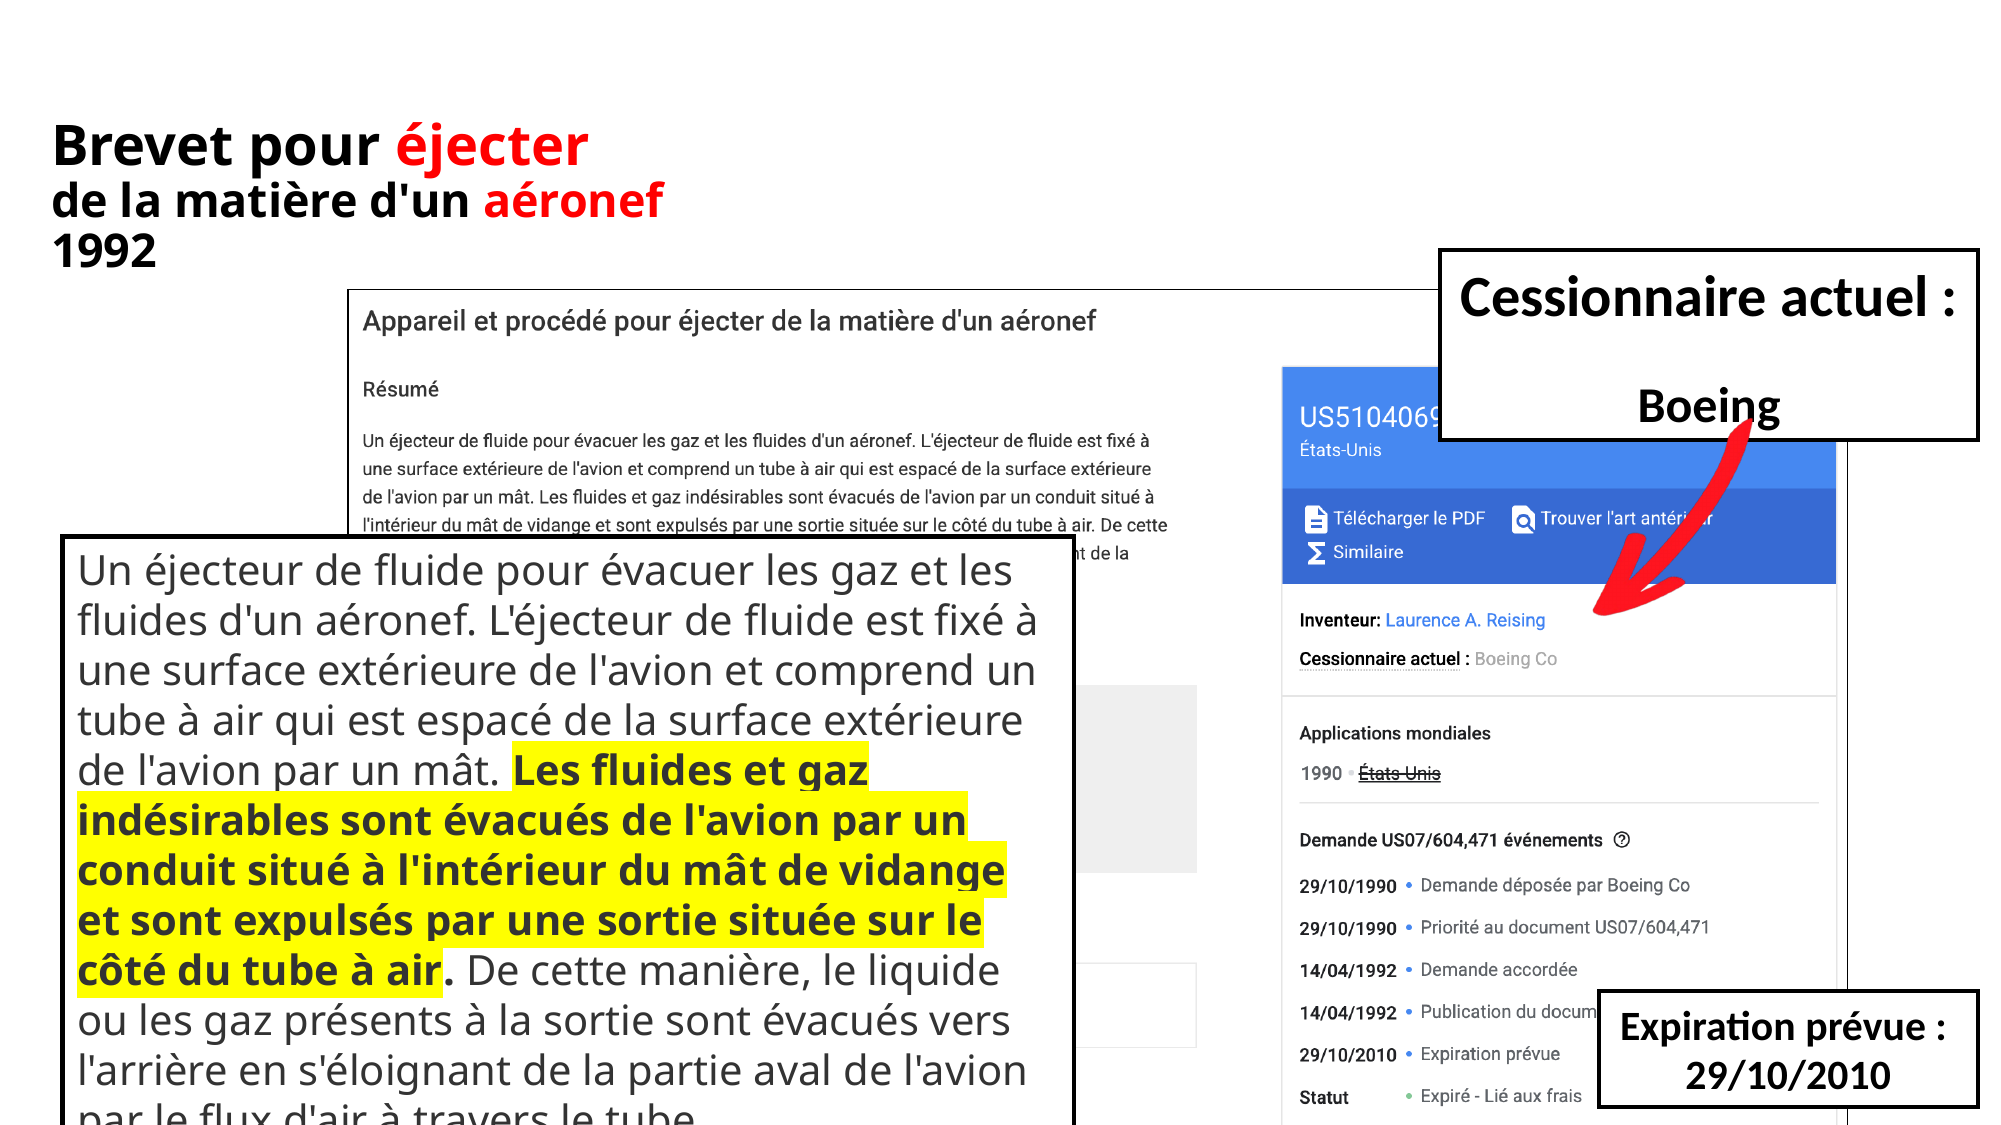

# Brevet pour éjecter de la matière d'un aéronef 1992
Cessionnaire actuel :
Boeing
Un éjecteur de fluide pour évacuer les gaz et les fluides d'un aéronef. L'éjecteur de fluide est fixé à une surface extérieure de l'avion et comprend un tube à air qui est espacé de la surface extérieure de l'avion par un mât. Les fluides et gaz indésirables sont évacués de l'avion par un conduit situé à l'intérieur du mât de vidange et sont expulsés par une sortie située sur le côté du tube à air. De cette manière, le liquide ou les gaz présents à la sortie sont évacués vers l'arrière en s'éloignant de la partie aval de l'avion par le flux d'air à travers le tube.
Expiration prévue :
29/10/2010